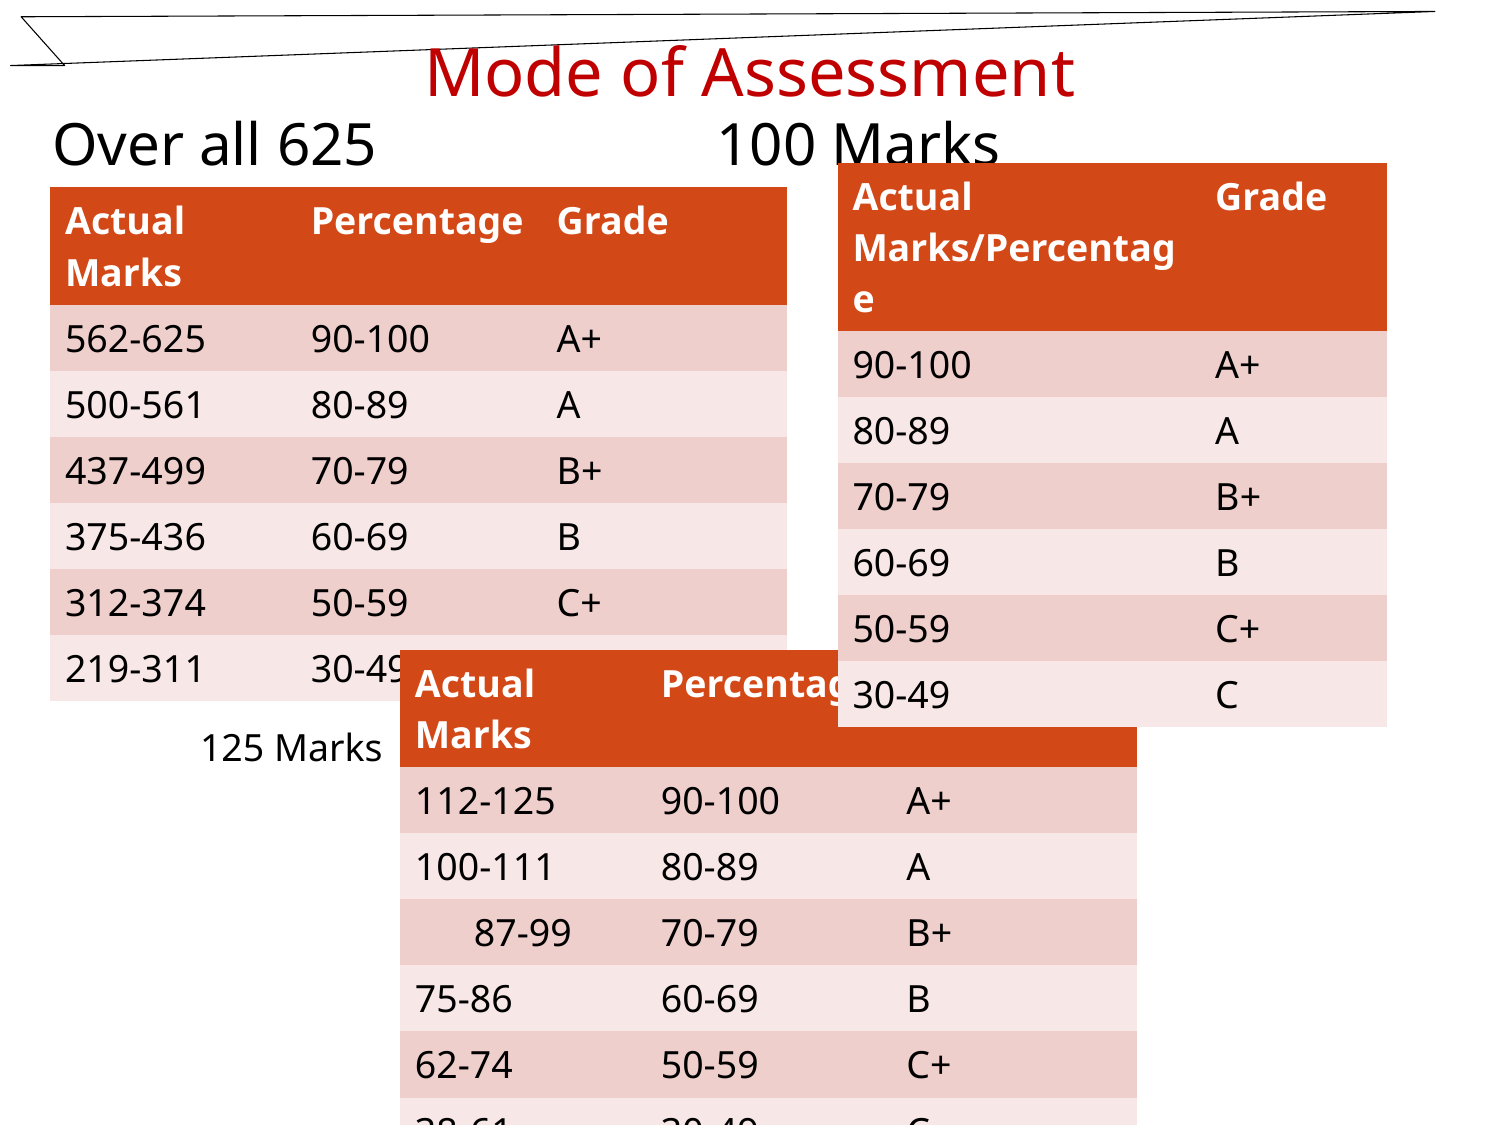

# Mode of Assessment
Over all 625					100 Marks
		125 Marks
| Actual Marks/Percentage | Grade |
| --- | --- |
| 90-100 | A+ |
| 80-89 | A |
| 70-79 | B+ |
| 60-69 | B |
| 50-59 | C+ |
| 30-49 | C |
| Actual Marks | Percentage | Grade |
| --- | --- | --- |
| 562-625 | 90-100 | A+ |
| 500-561 | 80-89 | A |
| 437-499 | 70-79 | B+ |
| 375-436 | 60-69 | B |
| 312-374 | 50-59 | C+ |
| 219-311 | 30-49 | C |
| Actual Marks | Percentage | Grade |
| --- | --- | --- |
| 112-125 | 90-100 | A+ |
| 100-111 | 80-89 | A |
| 87-99 | 70-79 | B+ |
| 75-86 | 60-69 | B |
| 62-74 | 50-59 | C+ |
| 38-61 | 30-49 | C |